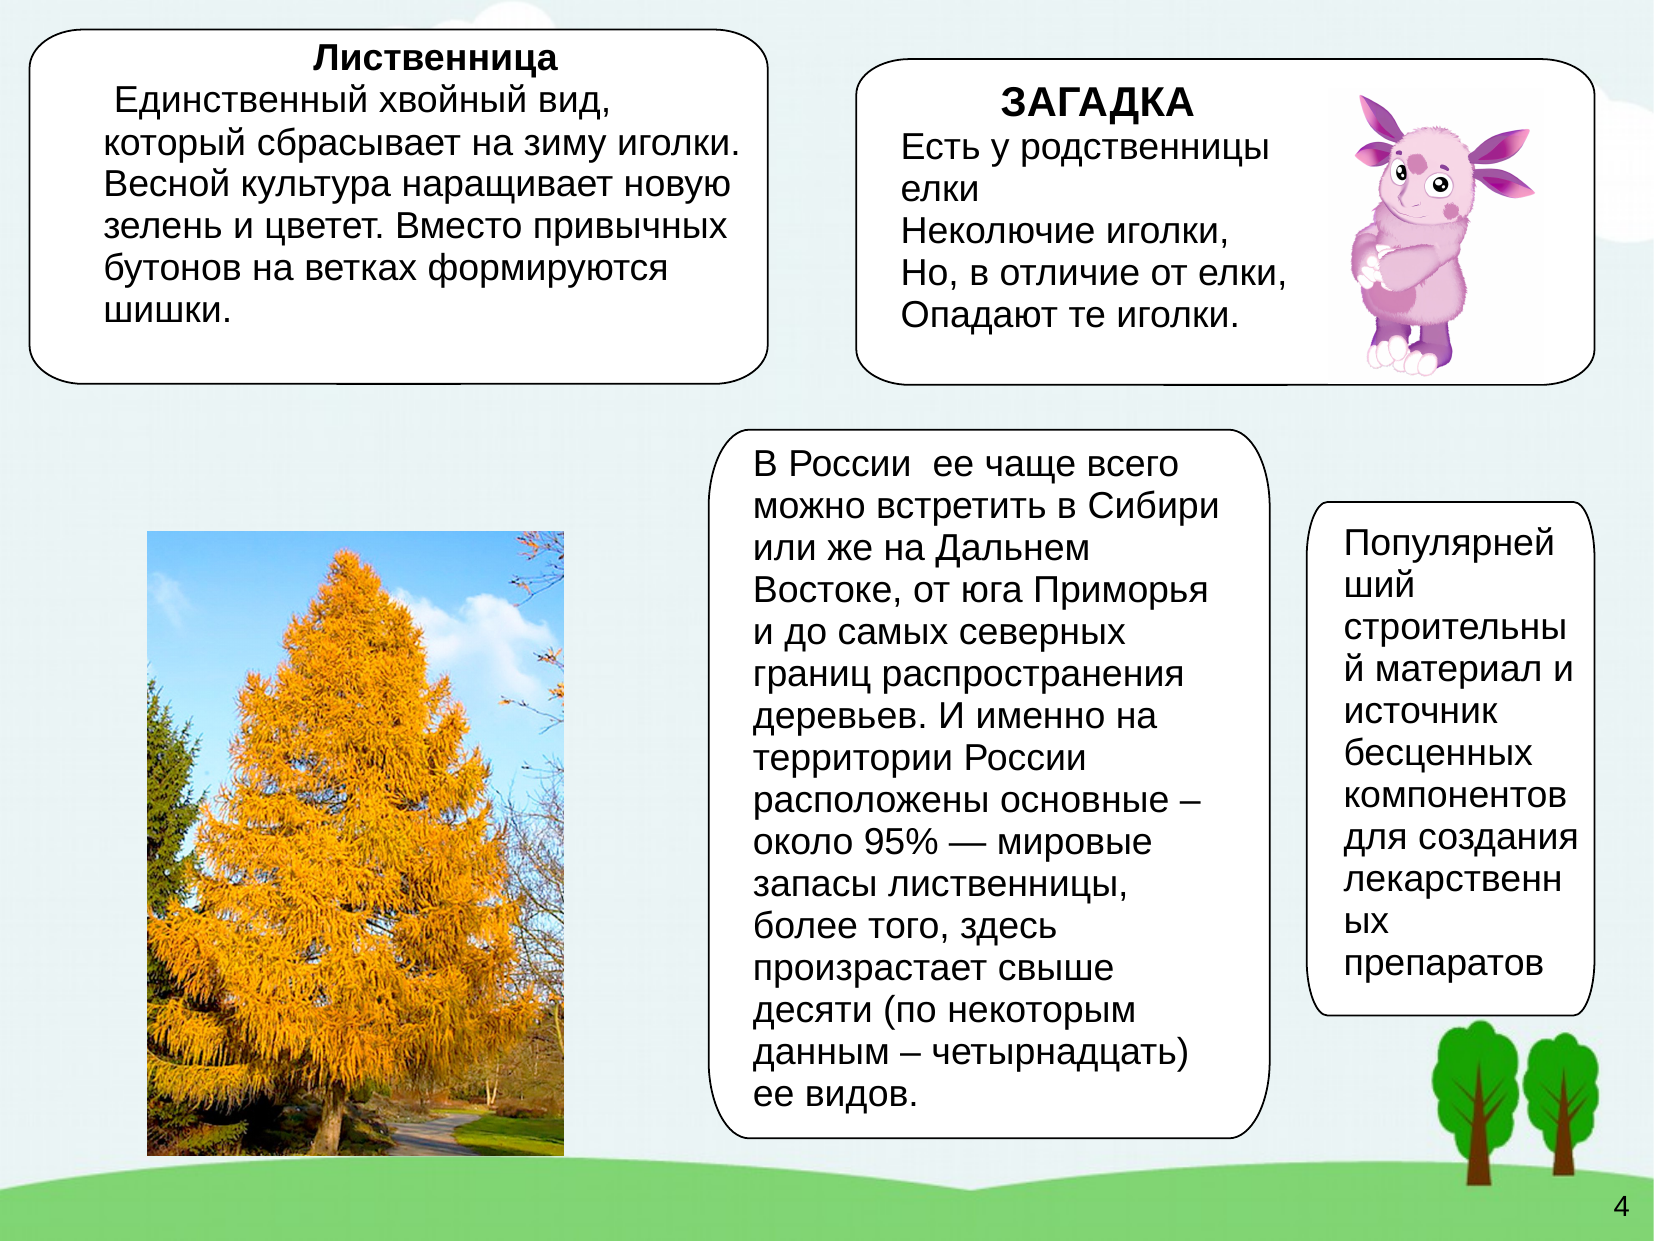

Лиственница
 Единственный хвойный вид, который сбрасывает на зиму иголки. Весной культура наращивает новую зелень и цветет. Вместо привычных бутонов на ветках формируются шишки.
ЗАГАДКА
Есть у родственницы елки
Неколючие иголки,
Но, в отличие от елки,
Опадают те иголки.
В России ее чаще всего можно встретить в Сибири или же на Дальнем Востоке, от юга Приморья и до самых северных границ распространения деревьев. И именно на территории России расположены основные – около 95% — мировые запасы лиственницы, более того, здесь произрастает свыше десяти (по некоторым данным – четырнадцать) ее видов.
 Популярнейший строительный материал и источник бесценных компонентов для создания лекарственных препаратов
4